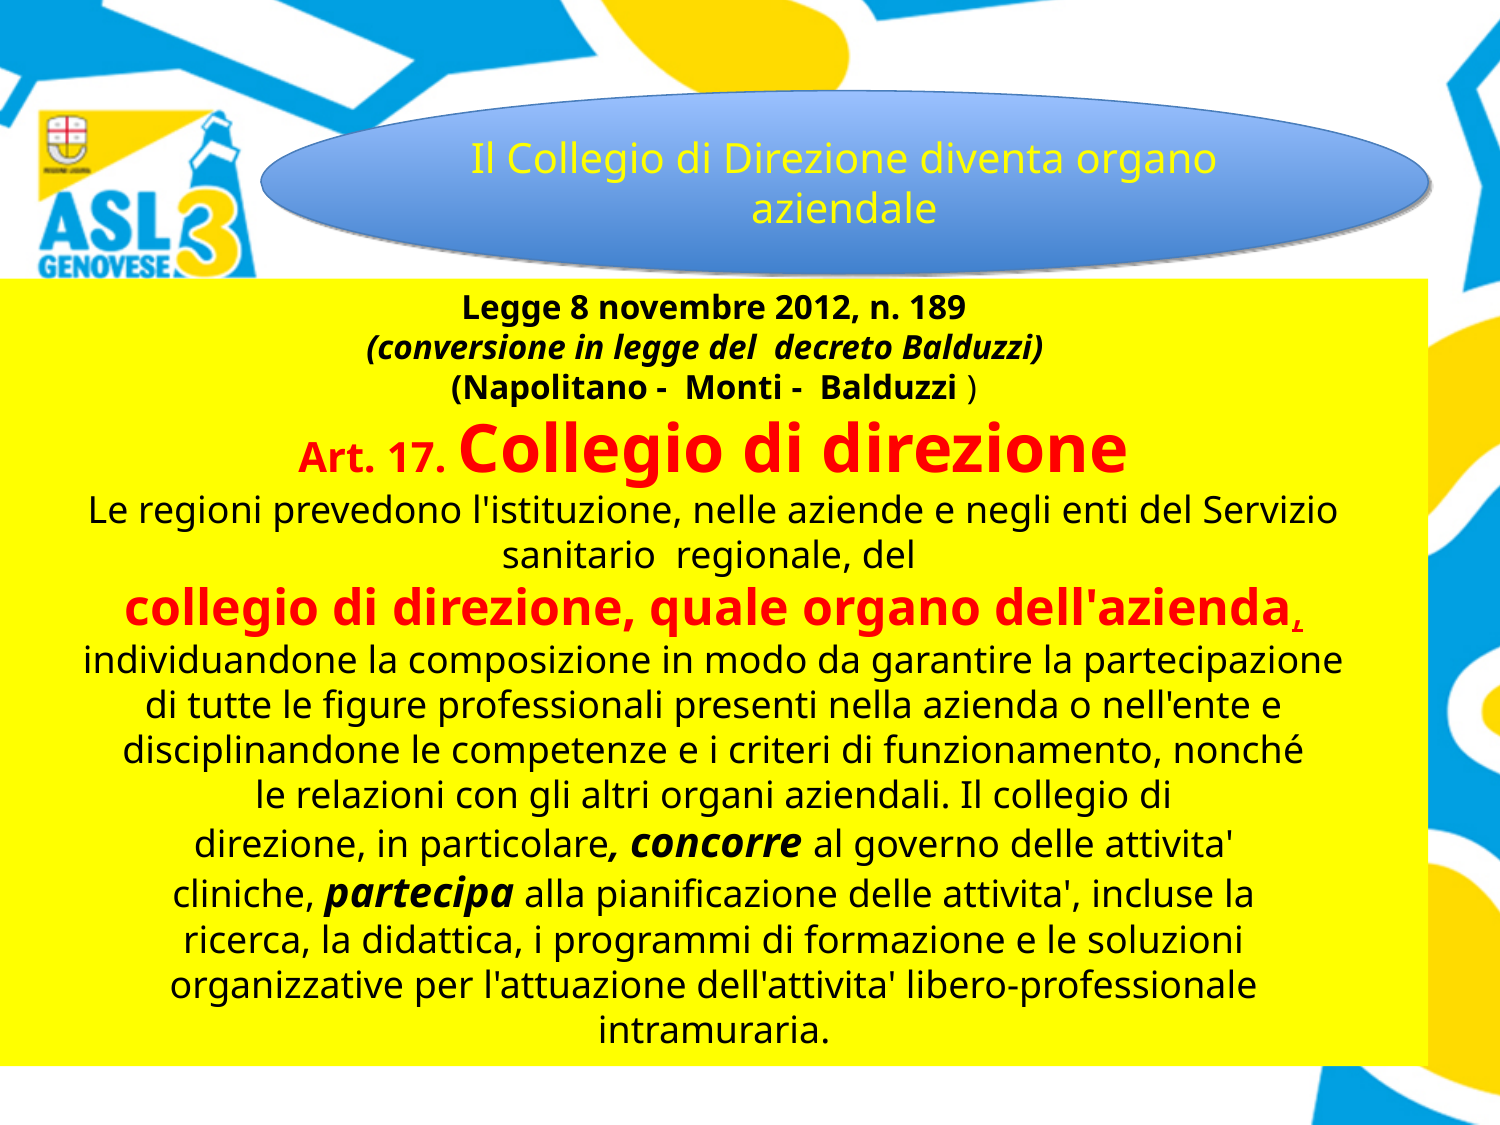

Il Collegio di Direzione diventa organo aziendale
Legge 8 novembre 2012, n. 189
(conversione in legge del decreto Balduzzi)
(Napolitano - Monti - Balduzzi )
Art. 17. Collegio di direzione
Le regioni prevedono l'istituzione, nelle aziende e negli enti del Servizio sanitario regionale, del
collegio di direzione, quale organo dell'azienda,
individuandone la composizione in modo da garantire la partecipazione
di tutte le figure professionali presenti nella azienda o nell'ente e
disciplinandone le competenze e i criteri di funzionamento, nonché
le relazioni con gli altri organi aziendali. Il collegio di
direzione, in particolare, concorre al governo delle attivita'
cliniche, partecipa alla pianificazione delle attivita', incluse la
ricerca, la didattica, i programmi di formazione e le soluzioni
organizzative per l'attuazione dell'attivita' libero-professionale
intramuraria.